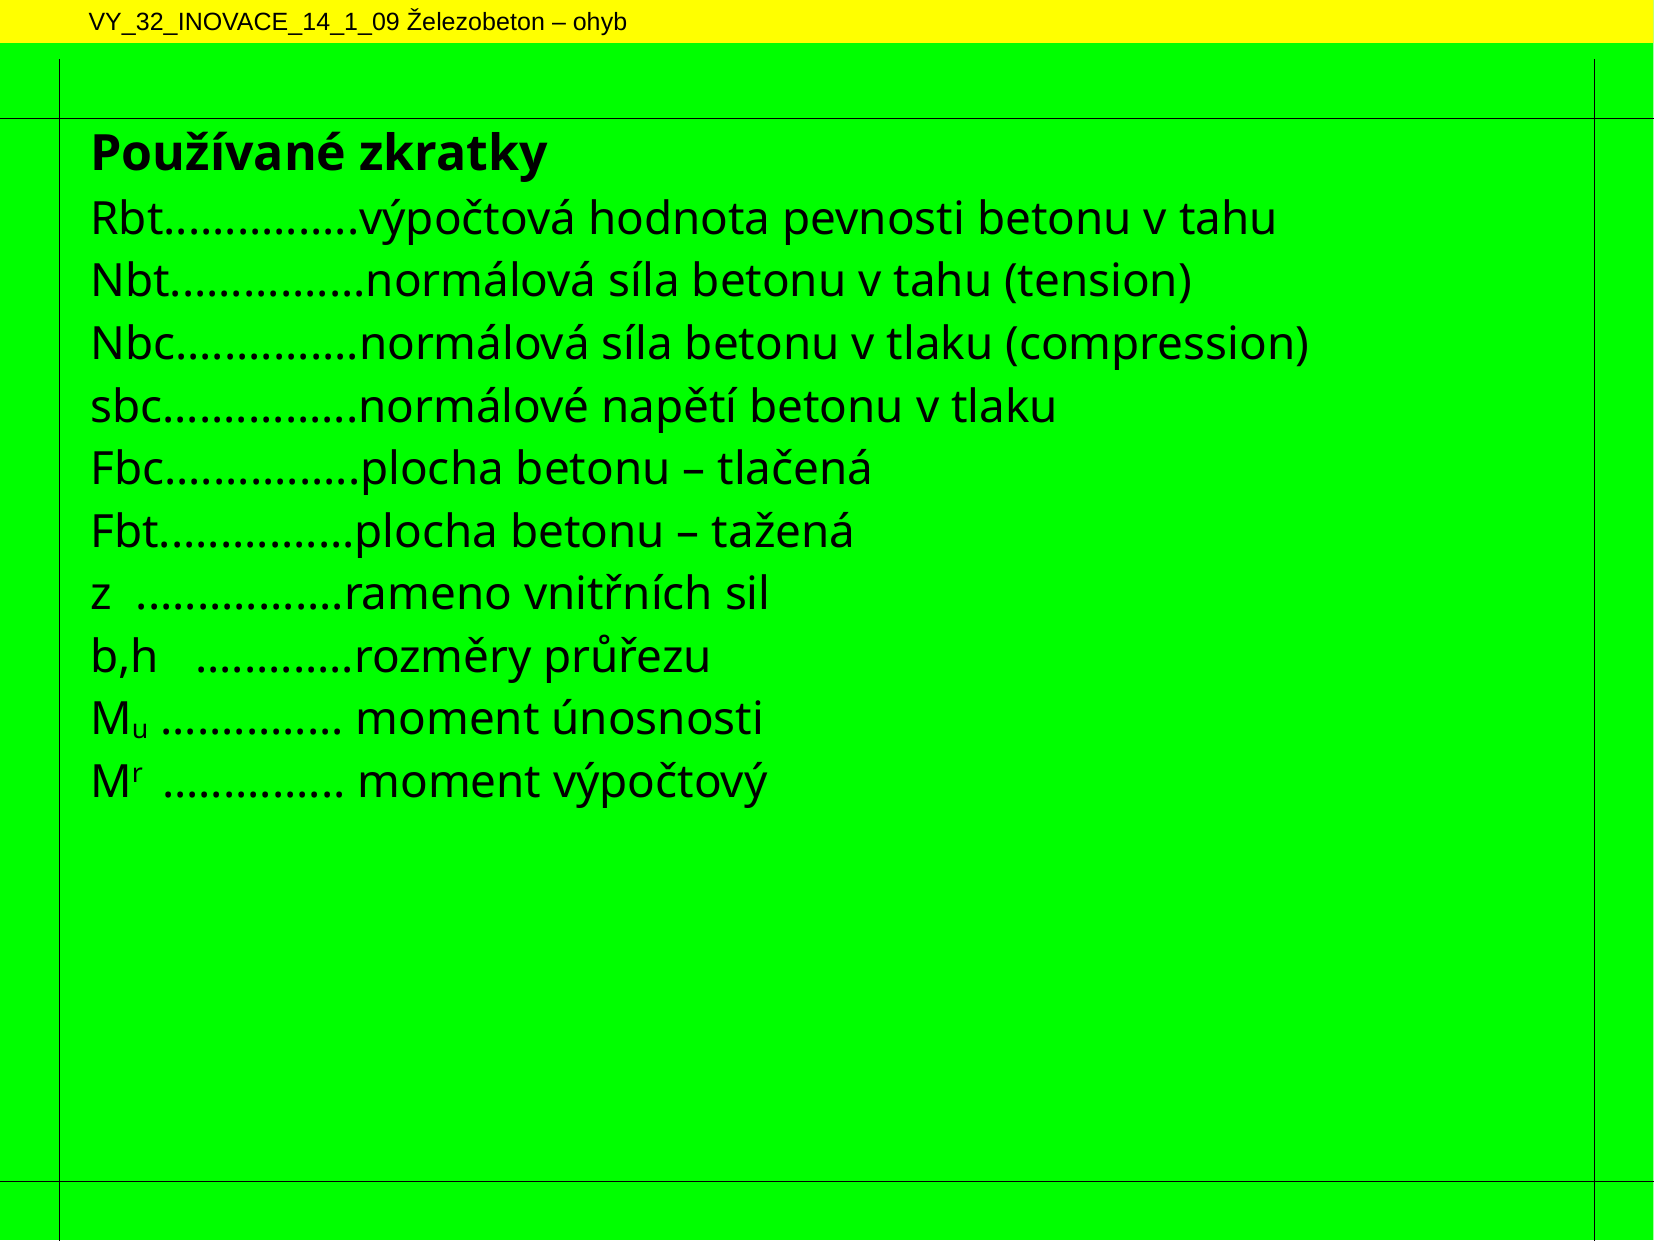

VY_32_INOVACE_14_1_09 Železobeton – ohyb
Používané zkratky
Rbt................výpočtová hodnota pevnosti betonu v tahu
Nbt................normálová síla betonu v tahu (tension)
Nbc...............normálová síla betonu v tlaku (compression)
sbc................normálové napětí betonu v tlaku
Fbc................plocha betonu – tlačená
Fbt................plocha betonu – tažená
z .................rameno vnitřních sil
b,h .............rozměry průřezu
Mu ............... moment únosnosti
Mr ............... moment výpočtový